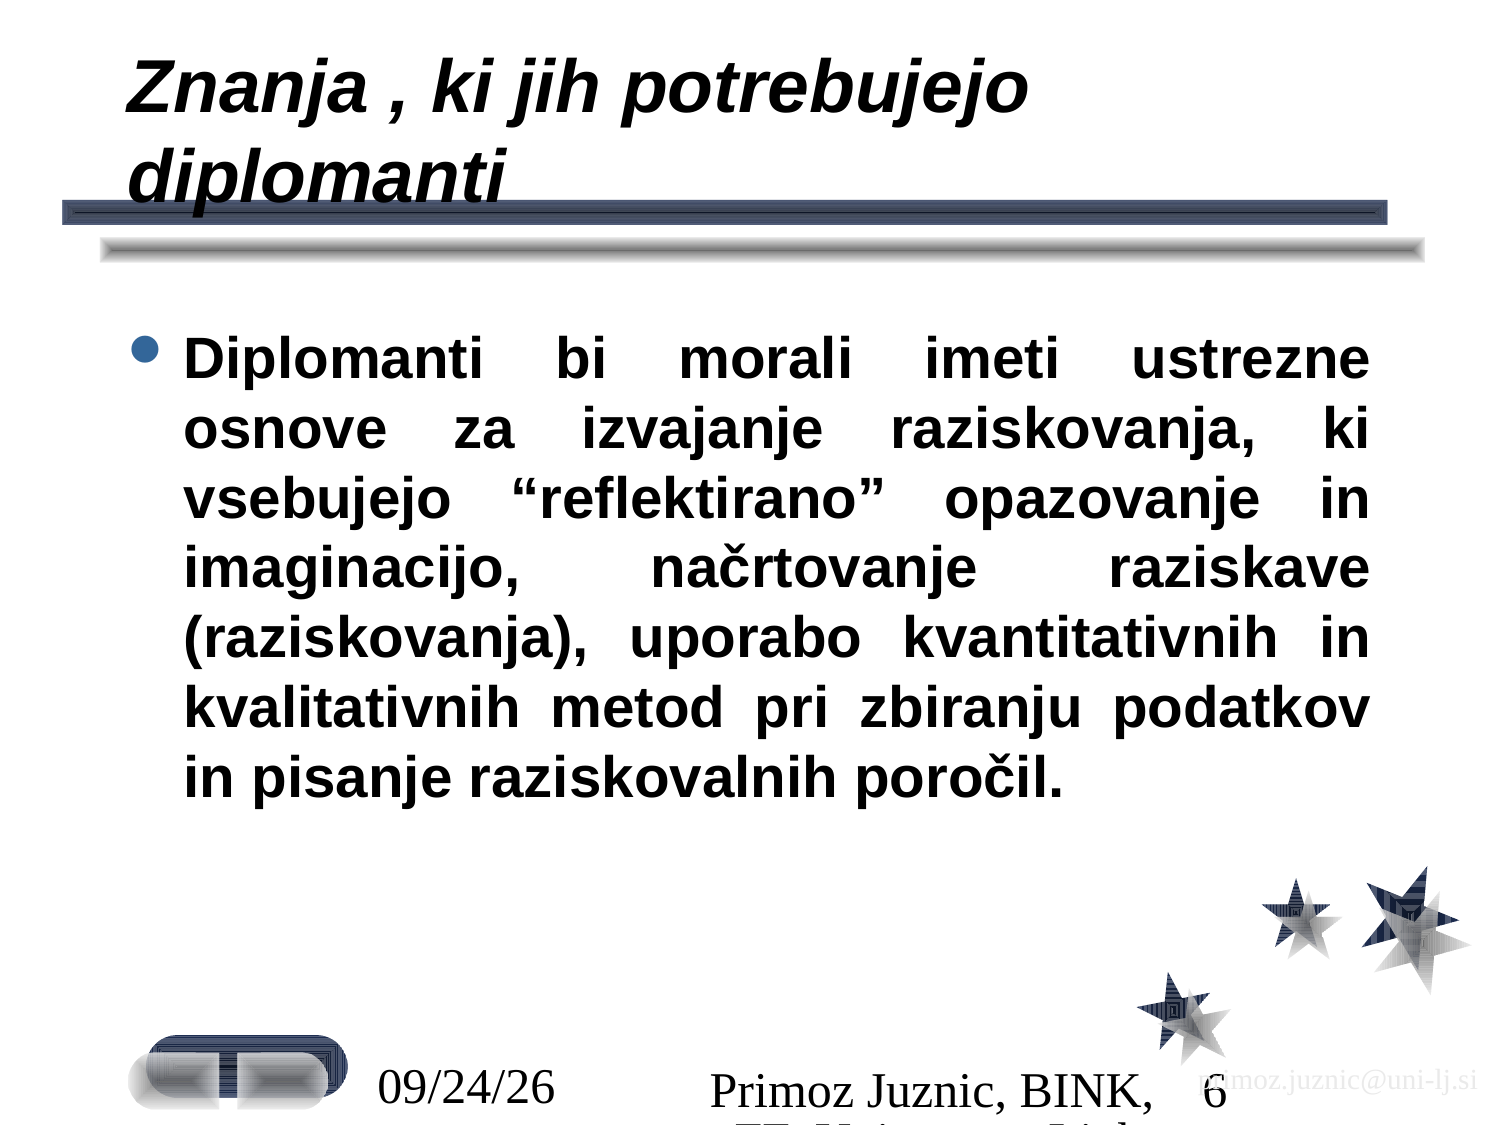

# Znanja , ki jih potrebujejo diplomanti
Diplomanti bi morali imeti ustrezne osnove za izvajanje raziskovanja, ki vsebujejo “reflektirano” opazovanje in imaginacijo, načrtovanje raziskave (raziskovanja), uporabo kvantitativnih in kvalitativnih metod pri zbiranju podatkov in pisanje raziskovalnih poročil.
Primoz Juznic, BINK, FF, Univerza v Ljubljani
6